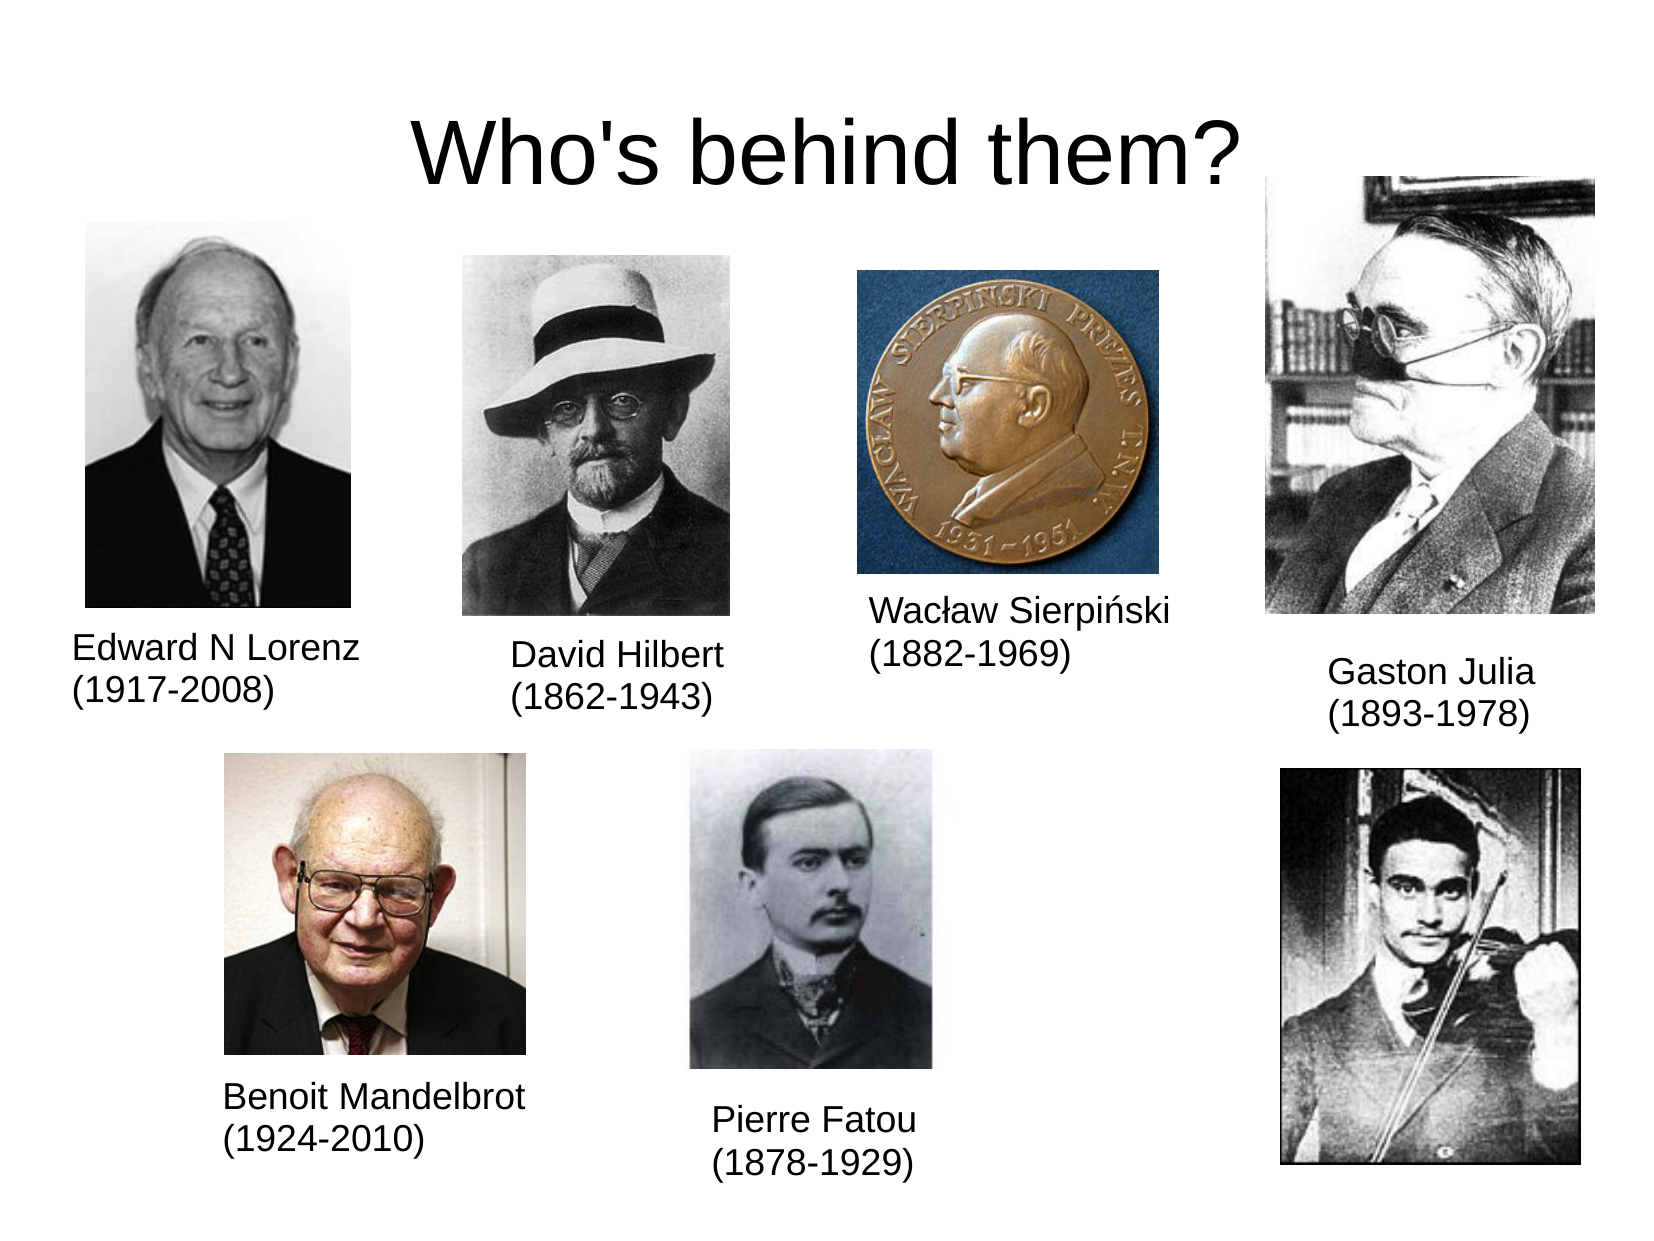

# Who's behind them?
Wacław Sierpiński
(1882-1969)
Edward N Lorenz
(1917-2008)
David Hilbert
(1862-1943)
Gaston Julia
(1893-1978)
Benoit Mandelbrot
(1924-2010)
Pierre Fatou
(1878-1929)